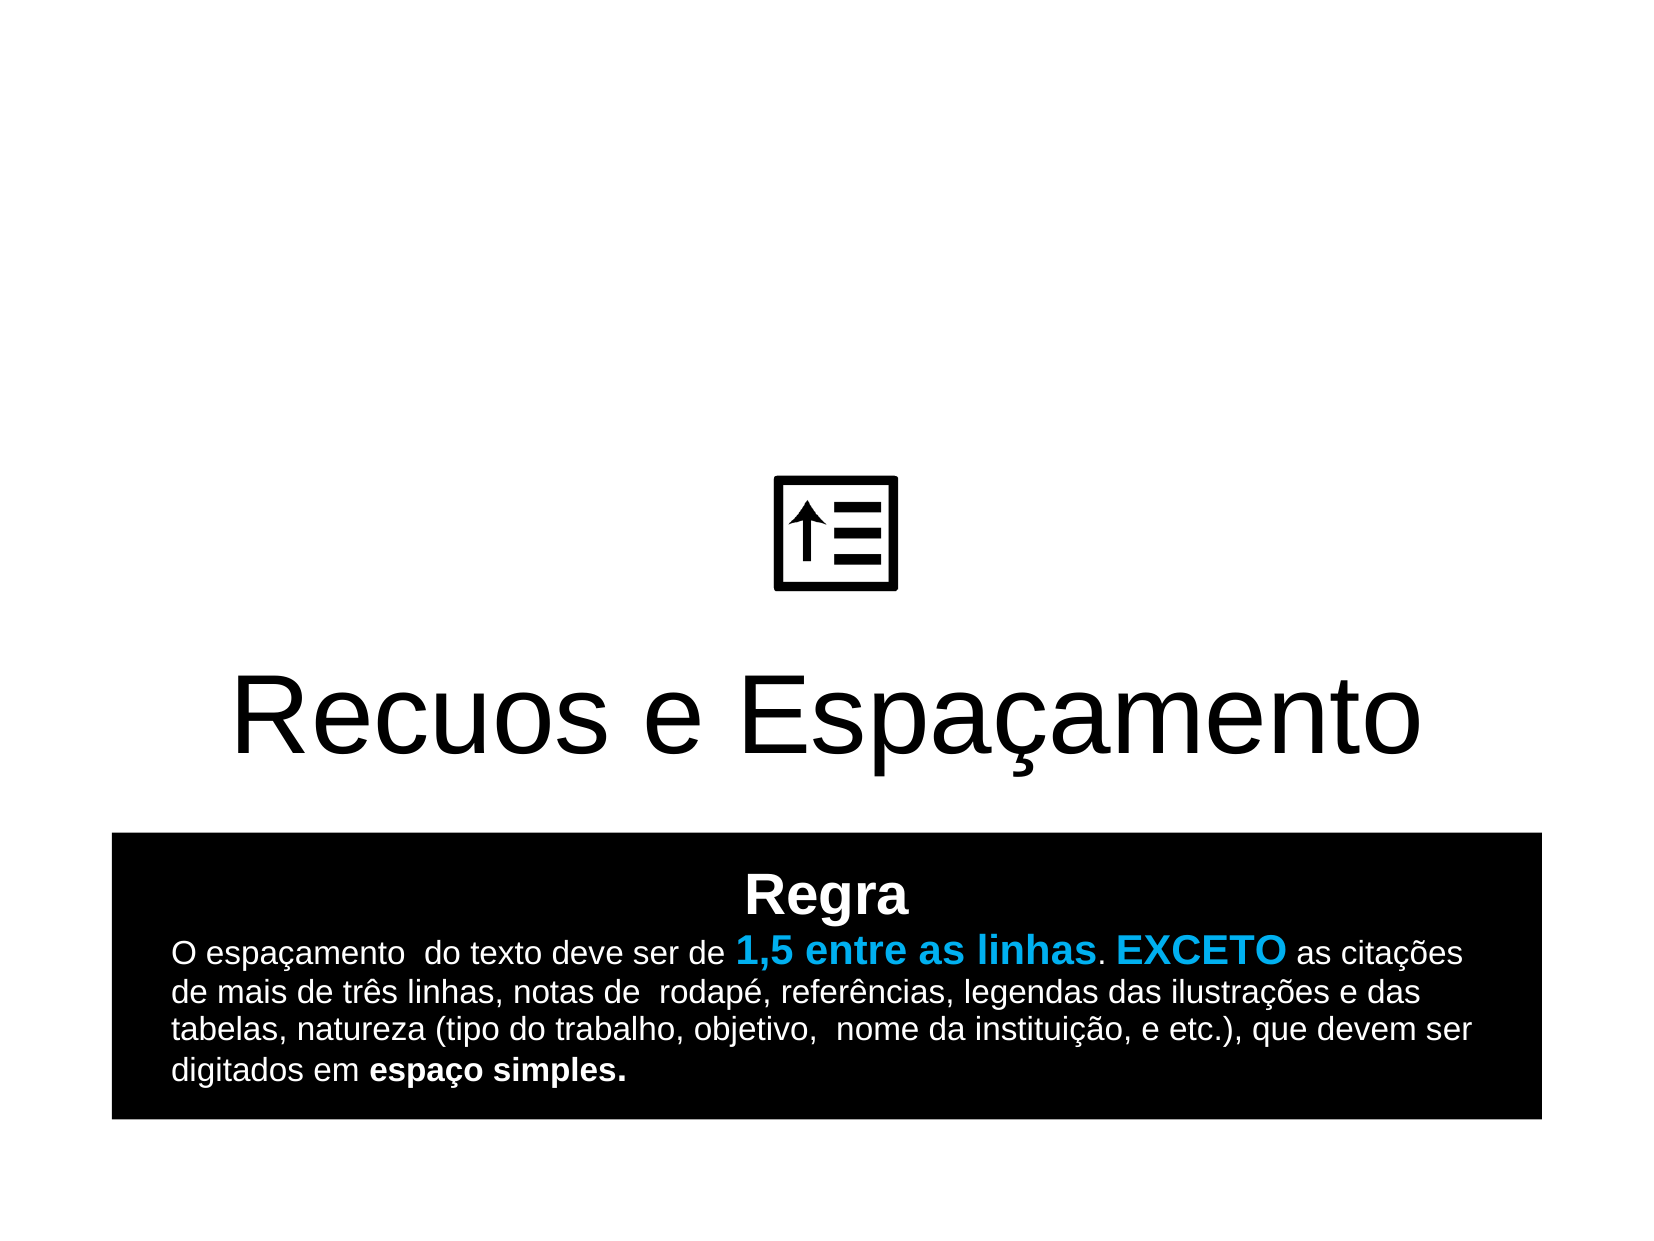

# Recuos e Espaçamento
Regra
O espaçamento do texto deve ser de 1,5 entre as linhas. EXCETO as citações de mais de três linhas, notas de rodapé, referências, legendas das ilustrações e das tabelas, natureza (tipo do trabalho, objetivo, nome da instituição, e etc.), que devem ser digitados em espaço simples.